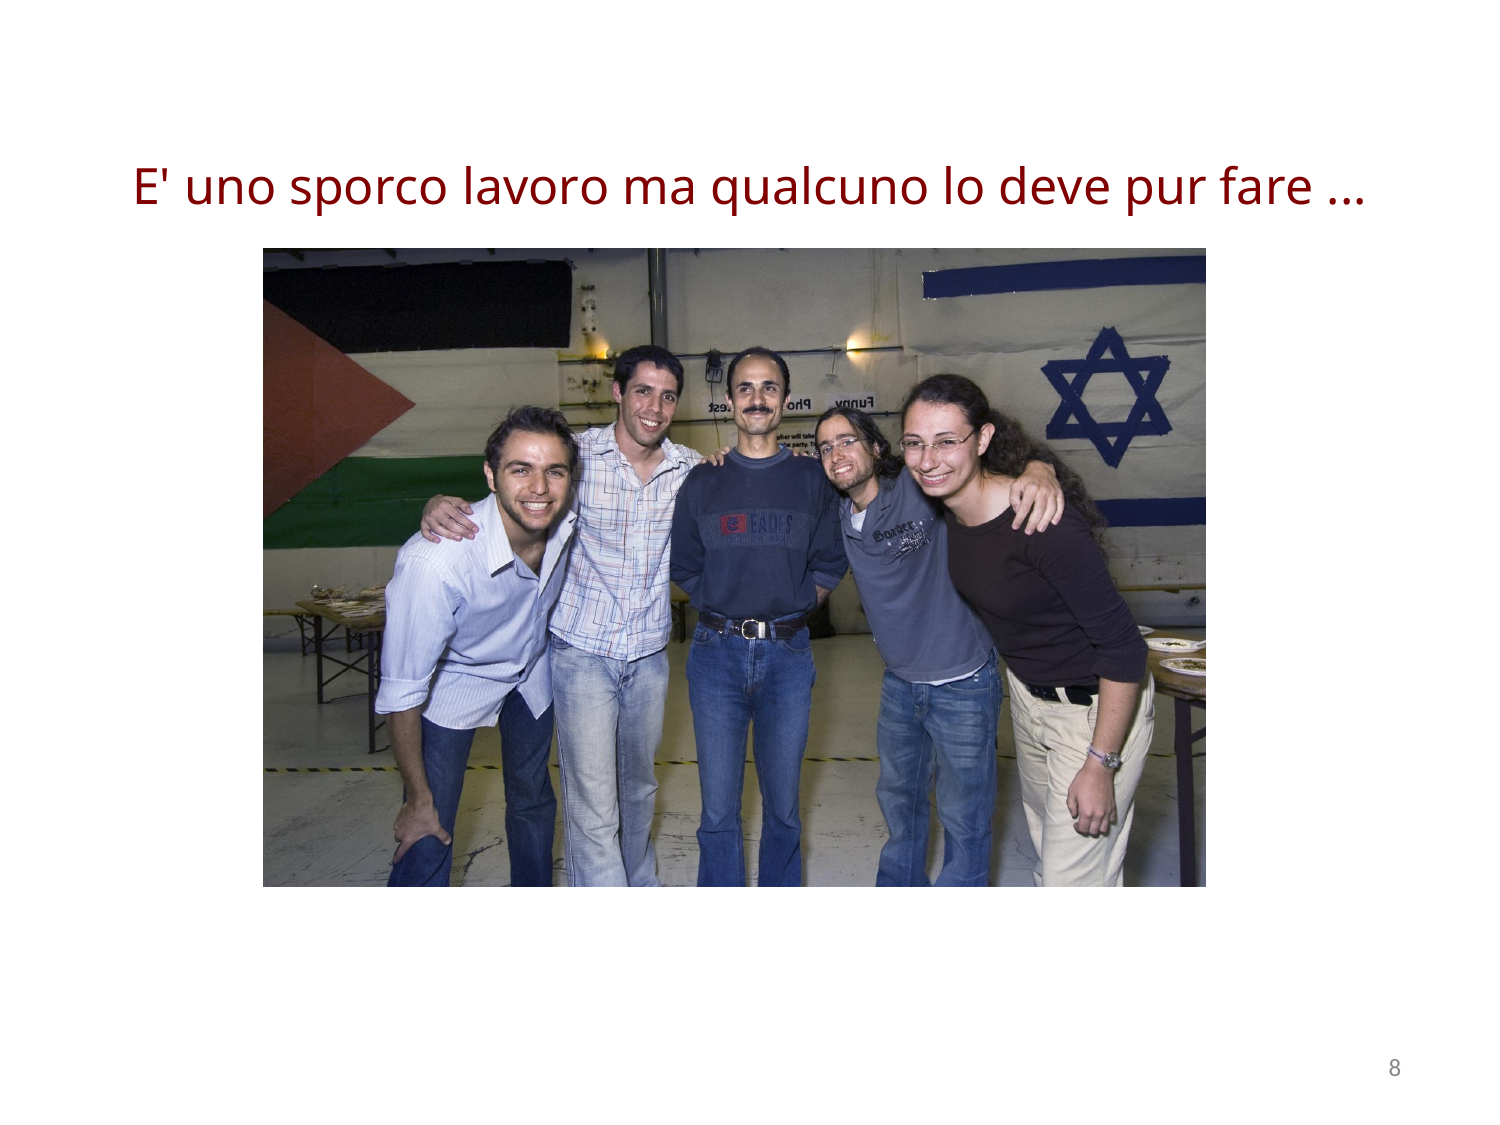

E' uno sporco lavoro ma qualcuno lo deve pur fare ...
8